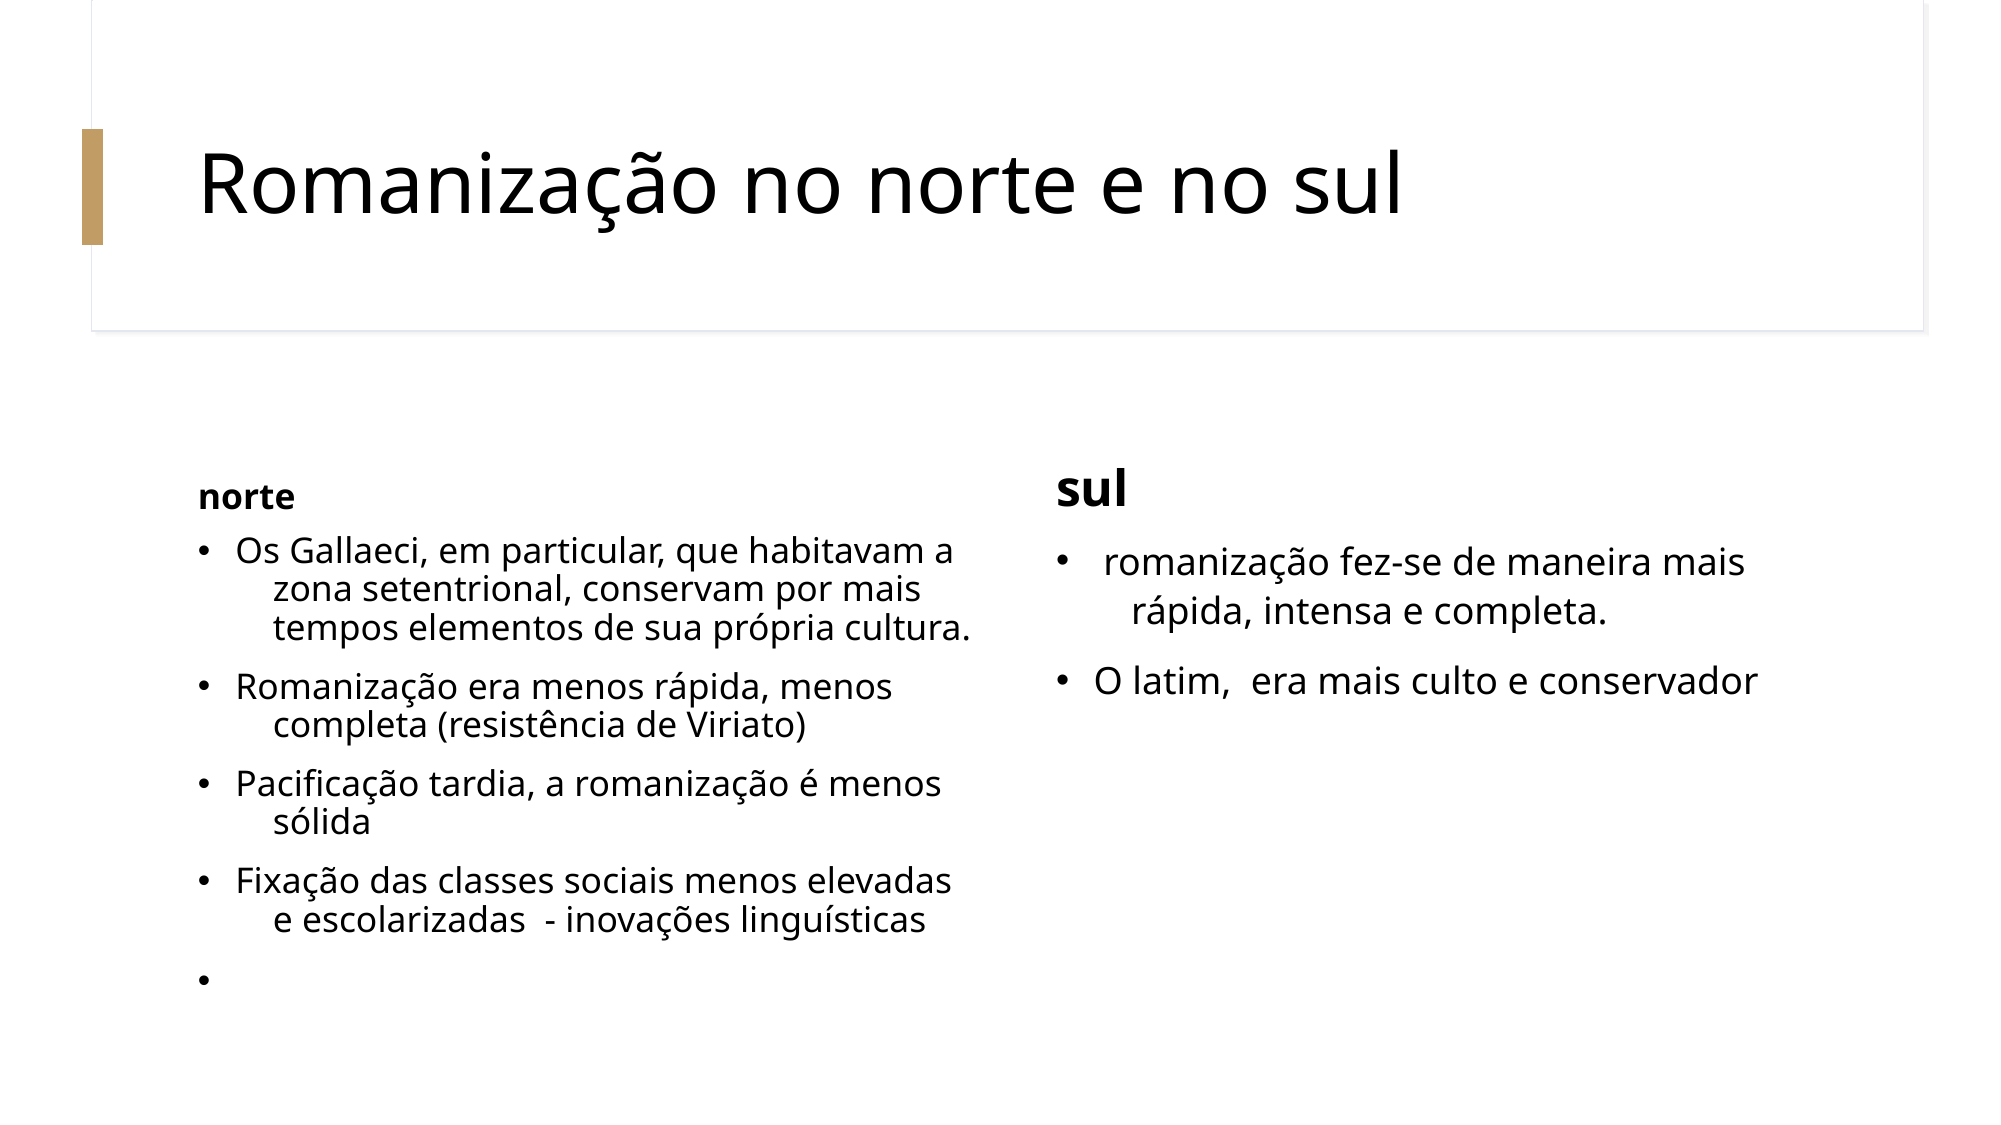

# Romanização no norte e no sul
norte
sul
Os Gallaeci, em particular, que habitavam a zona setentrional, conservam por mais tempos elementos de sua própria cultura.
Romanização era menos rápida, menos completa (resistência de Viriato)
Pacificação tardia, a romanização é menos sólida
Fixação das classes sociais menos elevadas e escolarizadas - inovações linguísticas
 romanização fez-se de maneira mais rápida, intensa e completa.
O latim, era mais culto e conservador